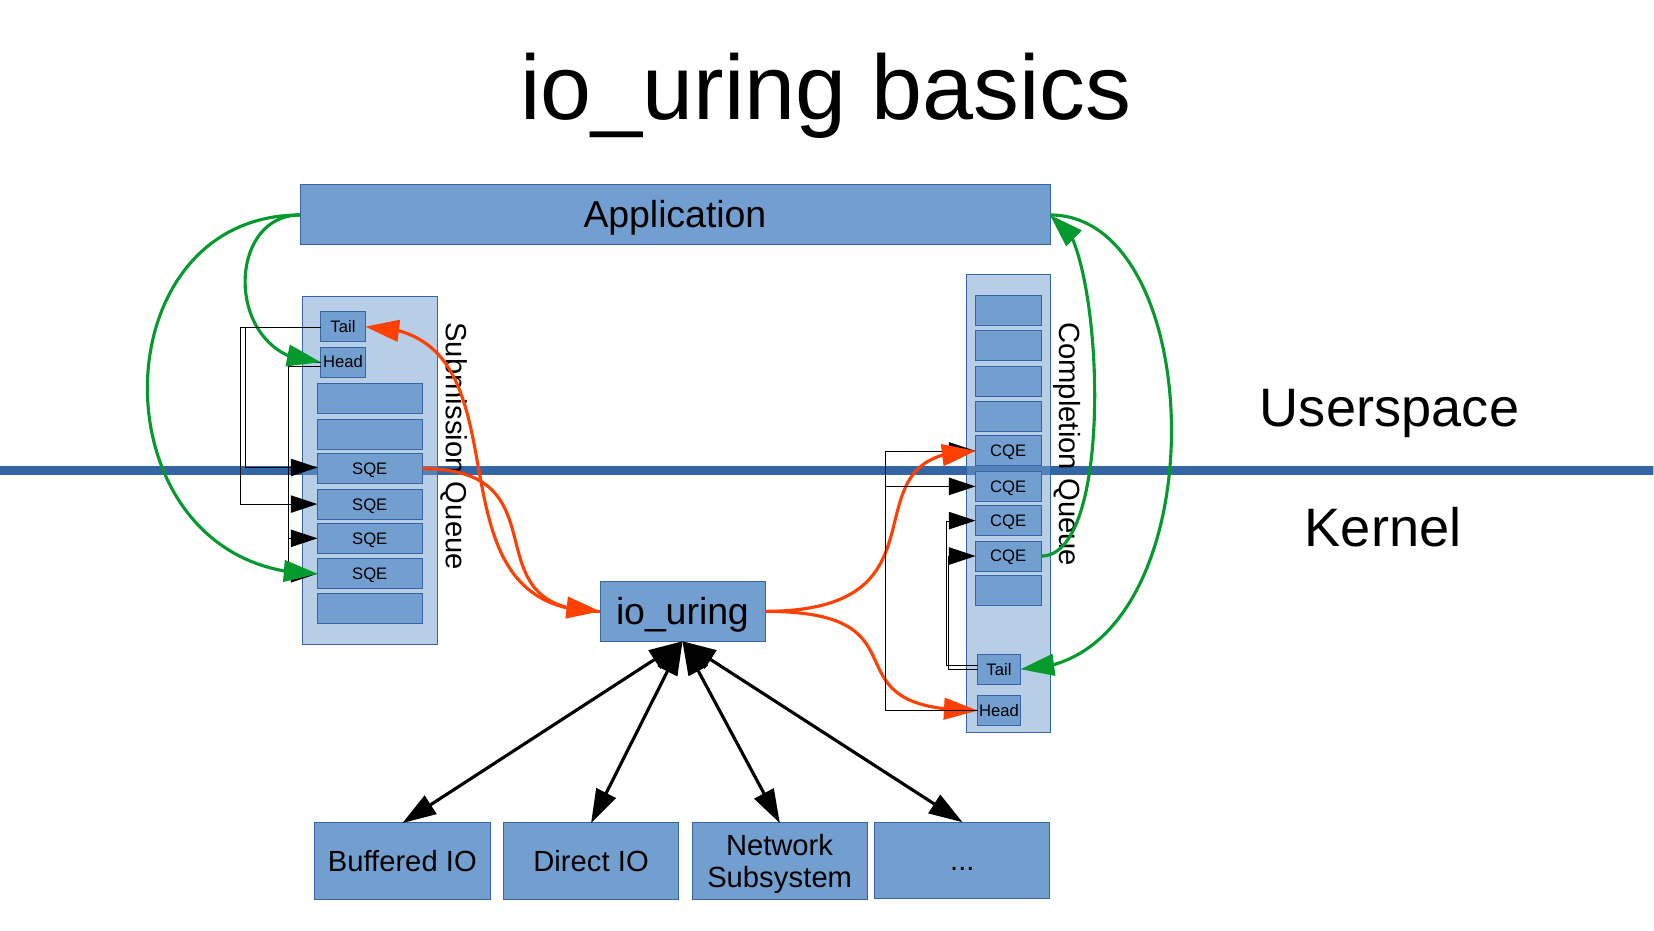

# io_uring basics
Application
Tail
Head
Userspace
CQE
SQE
Submission Queue
Completion Queue
CQE
SQE
Kernel
CQE
SQE
CQE
SQE
io_uring
Tail
Head
...
Buffered IO
Direct IO
Network
Subsystem